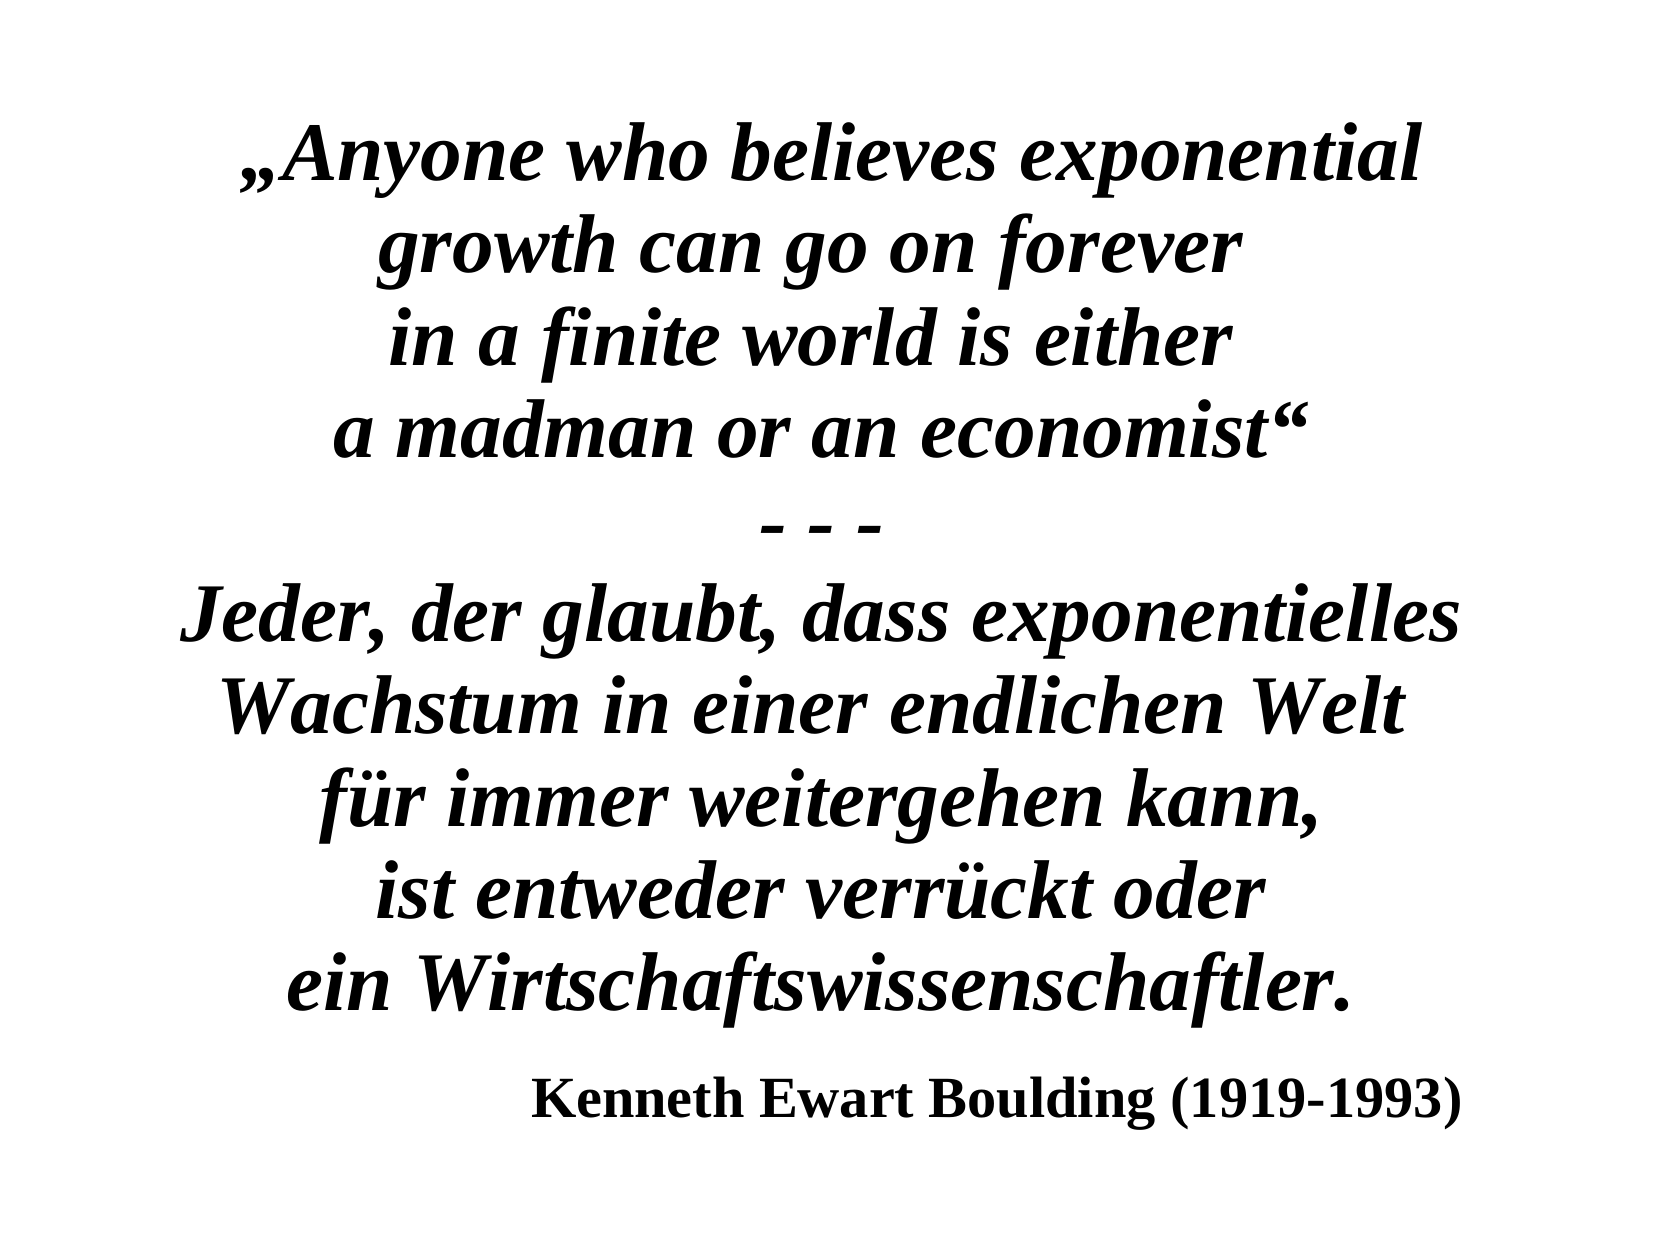

„Anyone who believes exponential growth can go on forever
in a finite world is either
a madman or an economist“
- - -
Jeder, der glaubt, dass exponentielles Wachstum in einer endlichen Welt
für immer weitergehen kann,
 ist entweder verrückt oder
ein Wirtschaftswissenschaftler.
Kenneth Ewart Boulding (1919-1993)